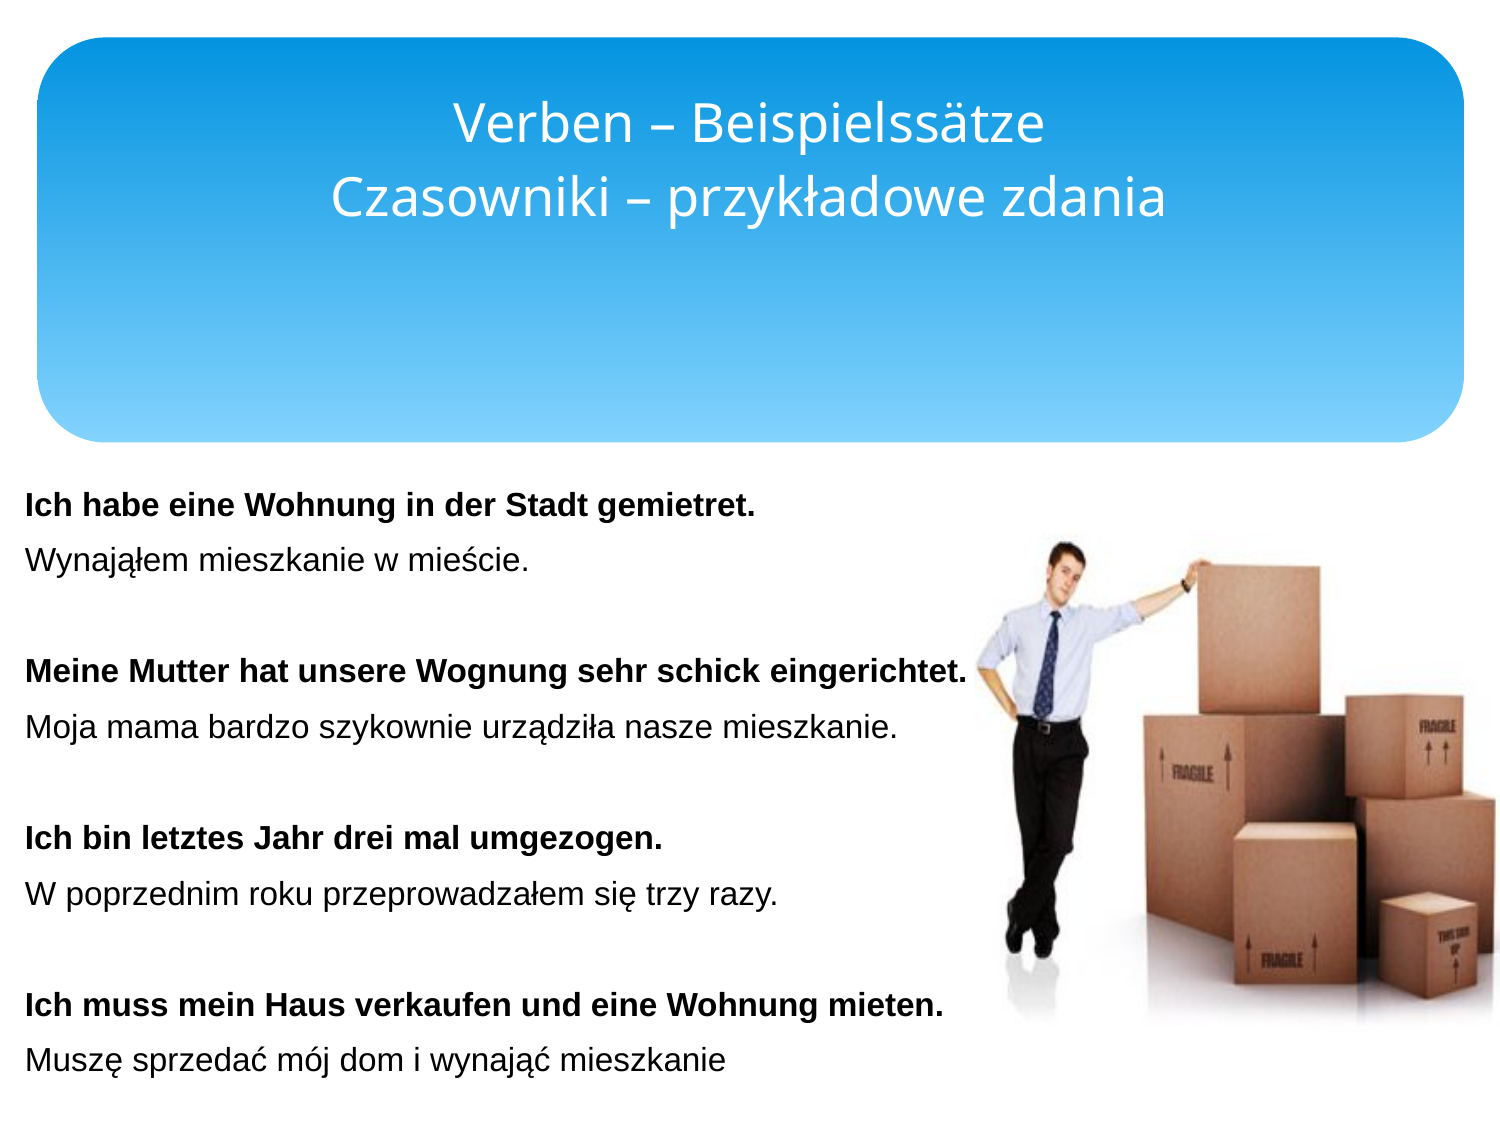

# Verben – Beispielssätze Czasowniki – przykładowe zdania
Ich habe eine Wohnung in der Stadt gemietret.
Wynająłem mieszkanie w mieście.
Meine Mutter hat unsere Wognung sehr schick eingerichtet.
Moja mama bardzo szykownie urządziła nasze mieszkanie.
Ich bin letztes Jahr drei mal umgezogen.
W poprzednim roku przeprowadzałem się trzy razy.
Ich muss mein Haus verkaufen und eine Wohnung mieten.
Muszę sprzedać mój dom i wynająć mieszkanie